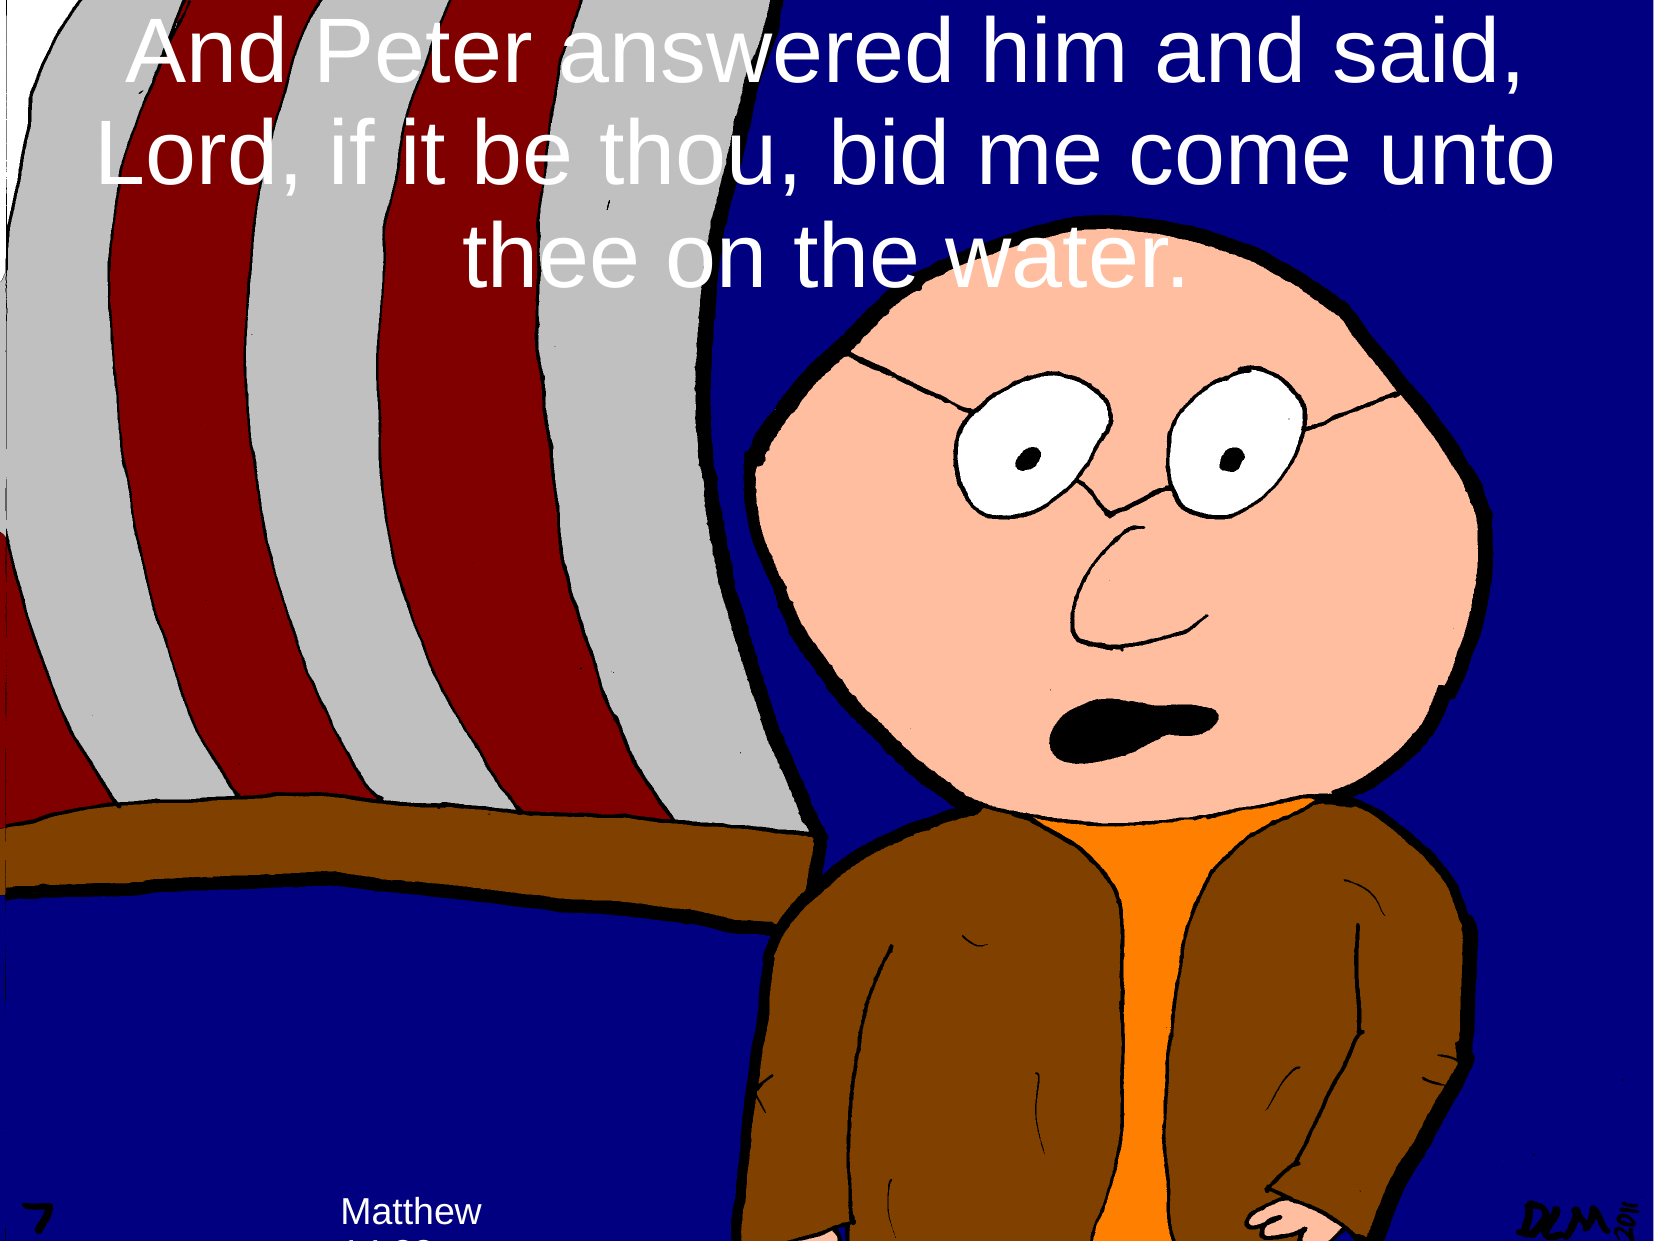

# And Peter answered him and said, Lord, if it be thou, bid me come unto thee on the water.
Matthew 14:28